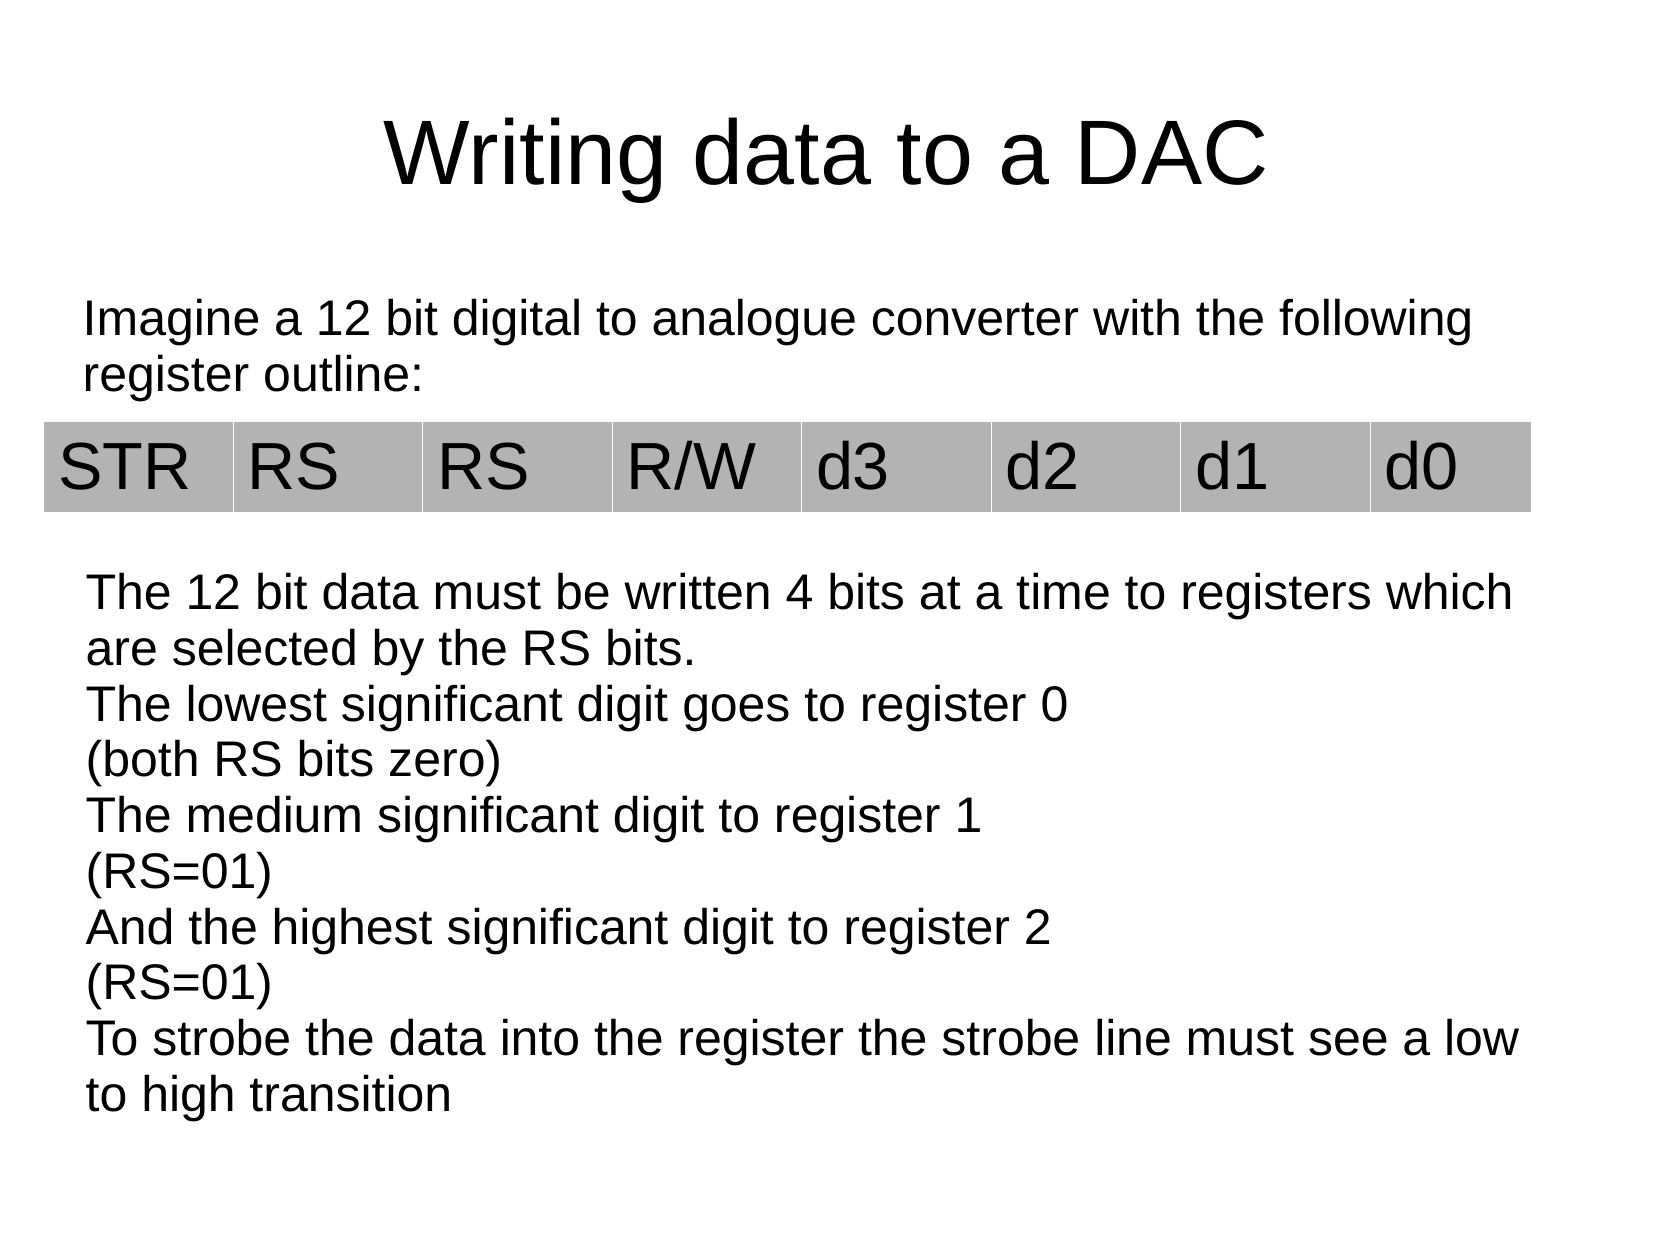

# Writing data to a DAC
Imagine a 12 bit digital to analogue converter with the following register outline:
| STR | RS | RS | R/W | d3 | d2 | d1 | d0 |
| --- | --- | --- | --- | --- | --- | --- | --- |
The 12 bit data must be written 4 bits at a time to registers which are selected by the RS bits.
The lowest significant digit goes to register 0
(both RS bits zero)
The medium significant digit to register 1
(RS=01)
And the highest significant digit to register 2
(RS=01)
To strobe the data into the register the strobe line must see a low to high transition